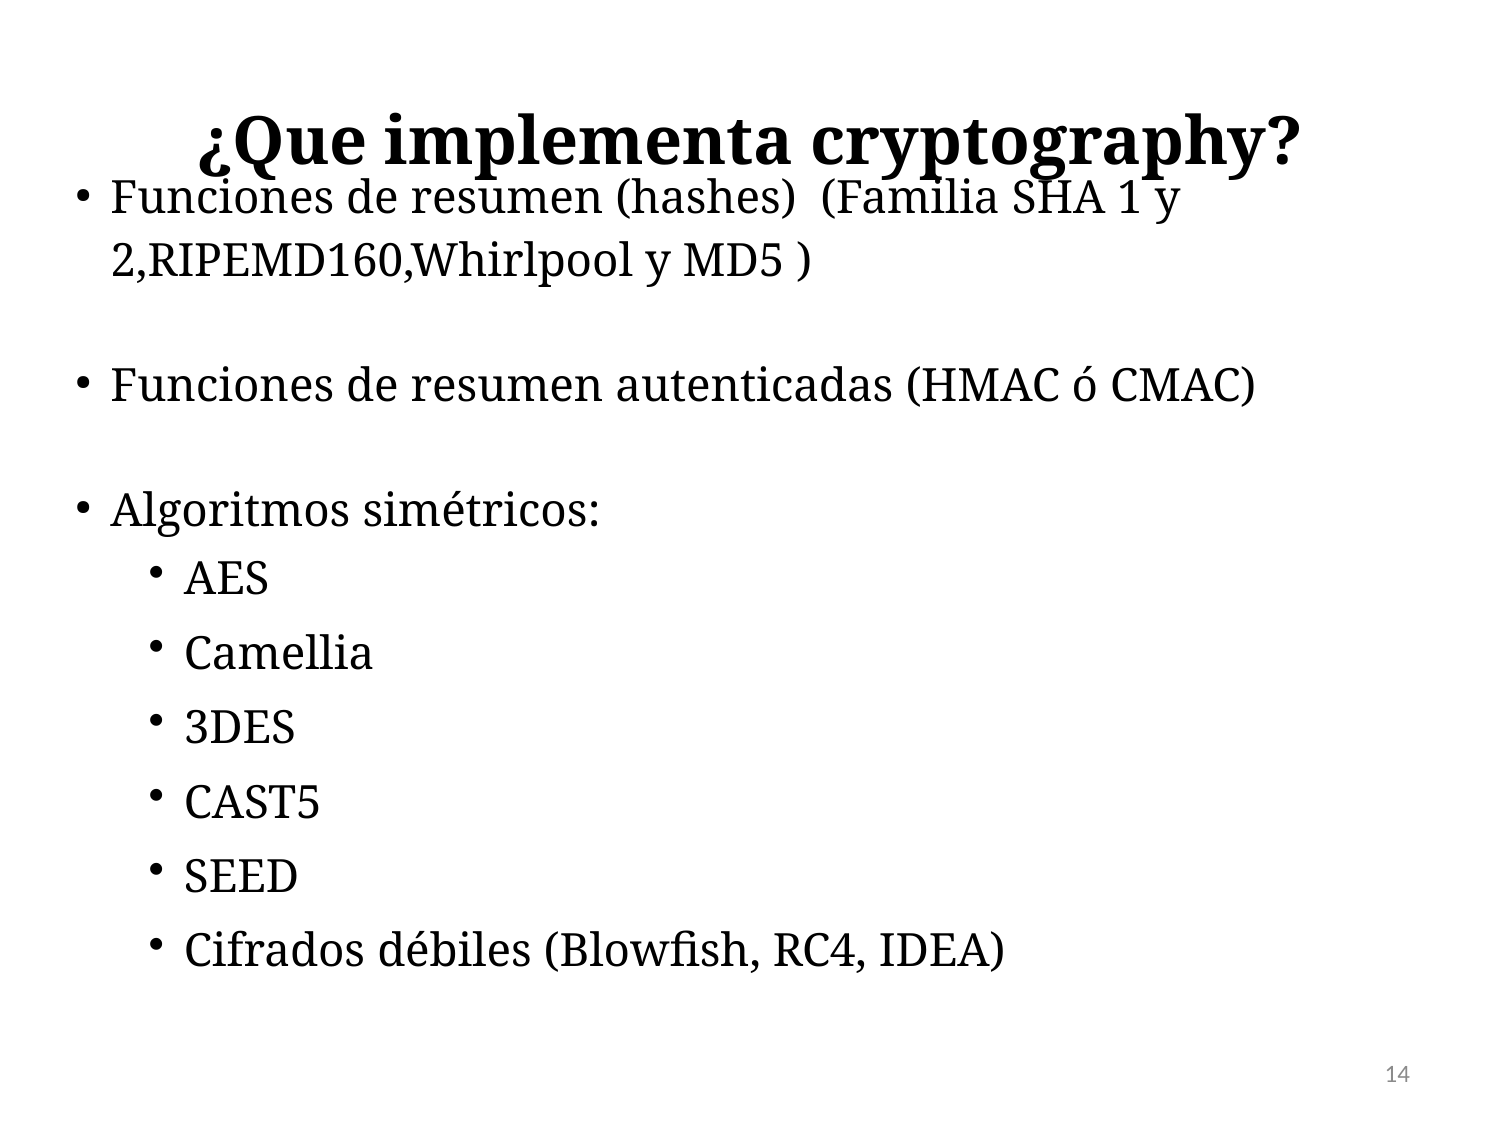

# ¿Que implementa cryptography?
Funciones de resumen (hashes) (Familia SHA 1 y 2,RIPEMD160,Whirlpool y MD5 )
Funciones de resumen autenticadas (HMAC ó CMAC)
Algoritmos simétricos:
AES
Camellia
3DES
CAST5
SEED
Cifrados débiles (Blowfish, RC4, IDEA)
Luis González Fernández - Cryptography
14